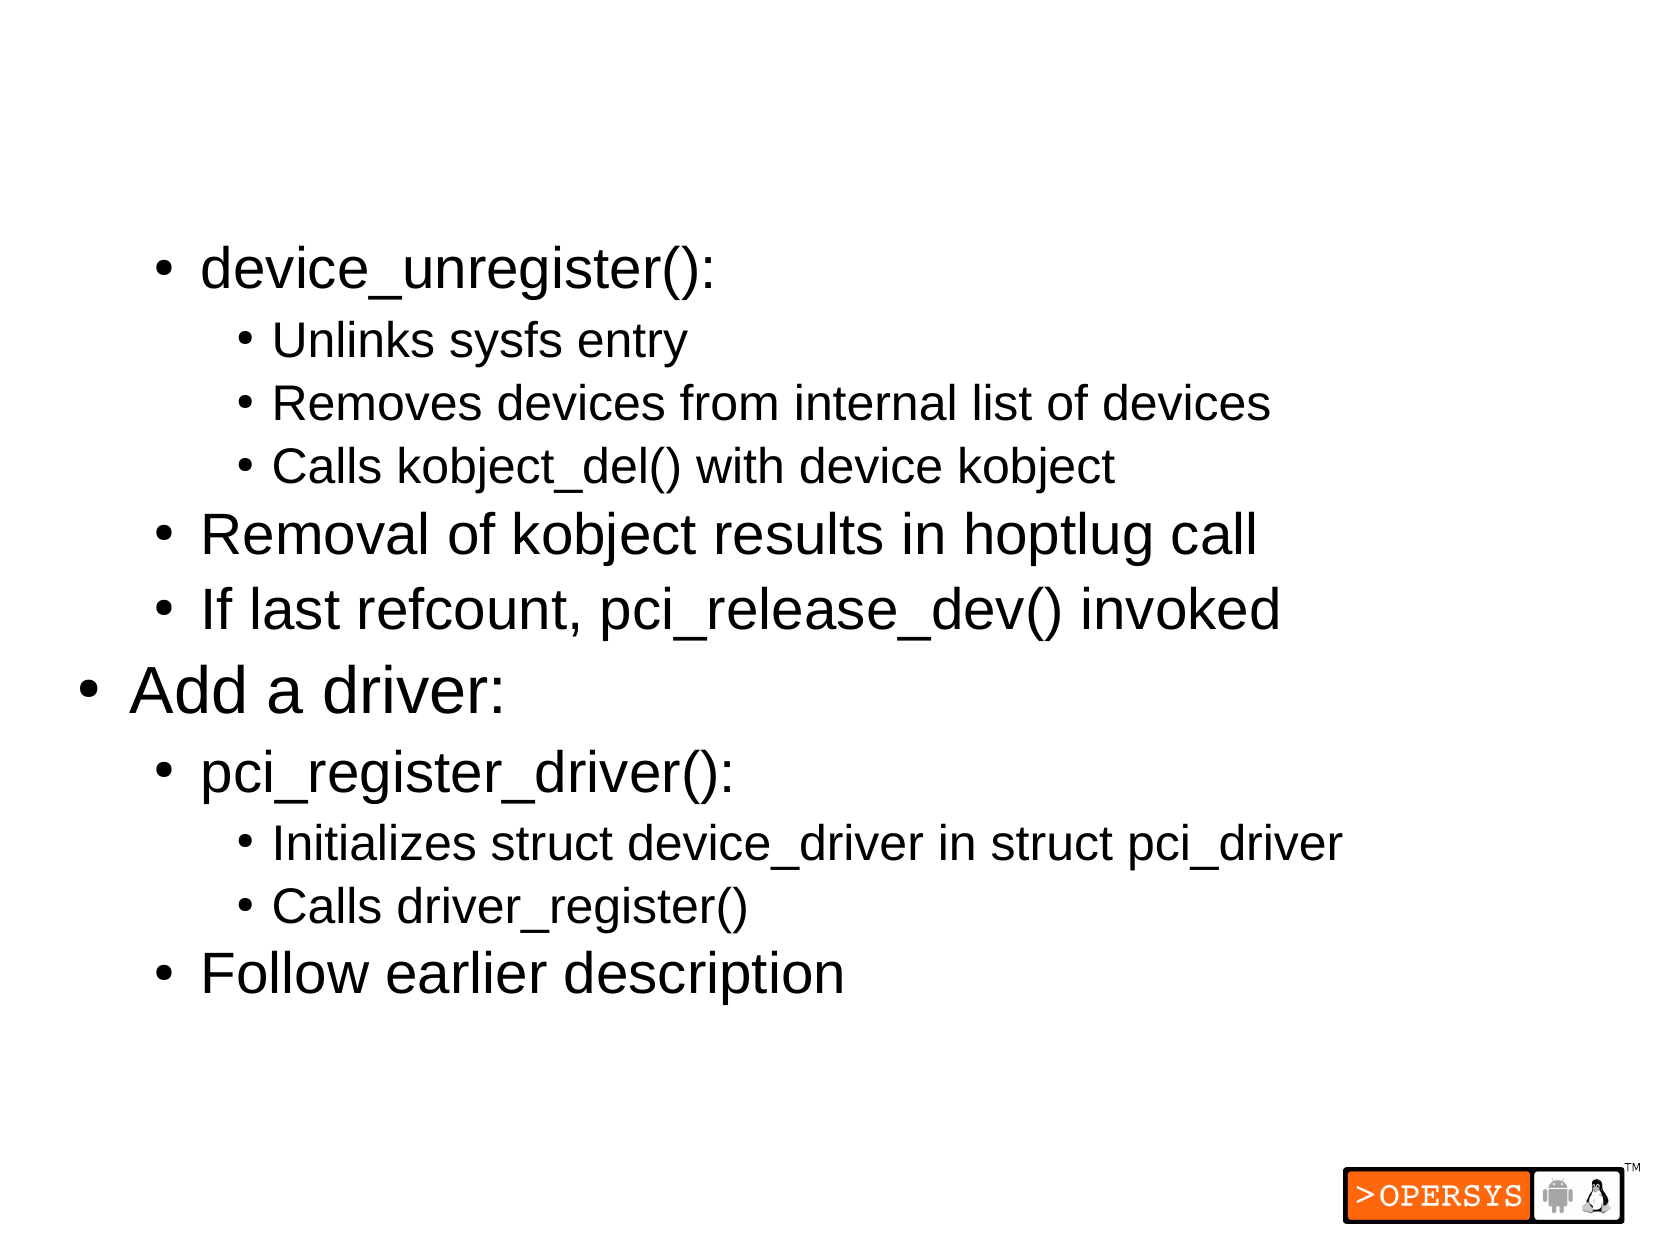

# device_unregister():
Unlinks sysfs entry
Removes devices from internal list of devices
Calls kobject_del() with device kobject
Removal of kobject results in hoptlug call
If last refcount, pci_release_dev() invoked
Add a driver:
pci_register_driver():
Initializes struct device_driver in struct pci_driver
Calls driver_register()
Follow earlier description